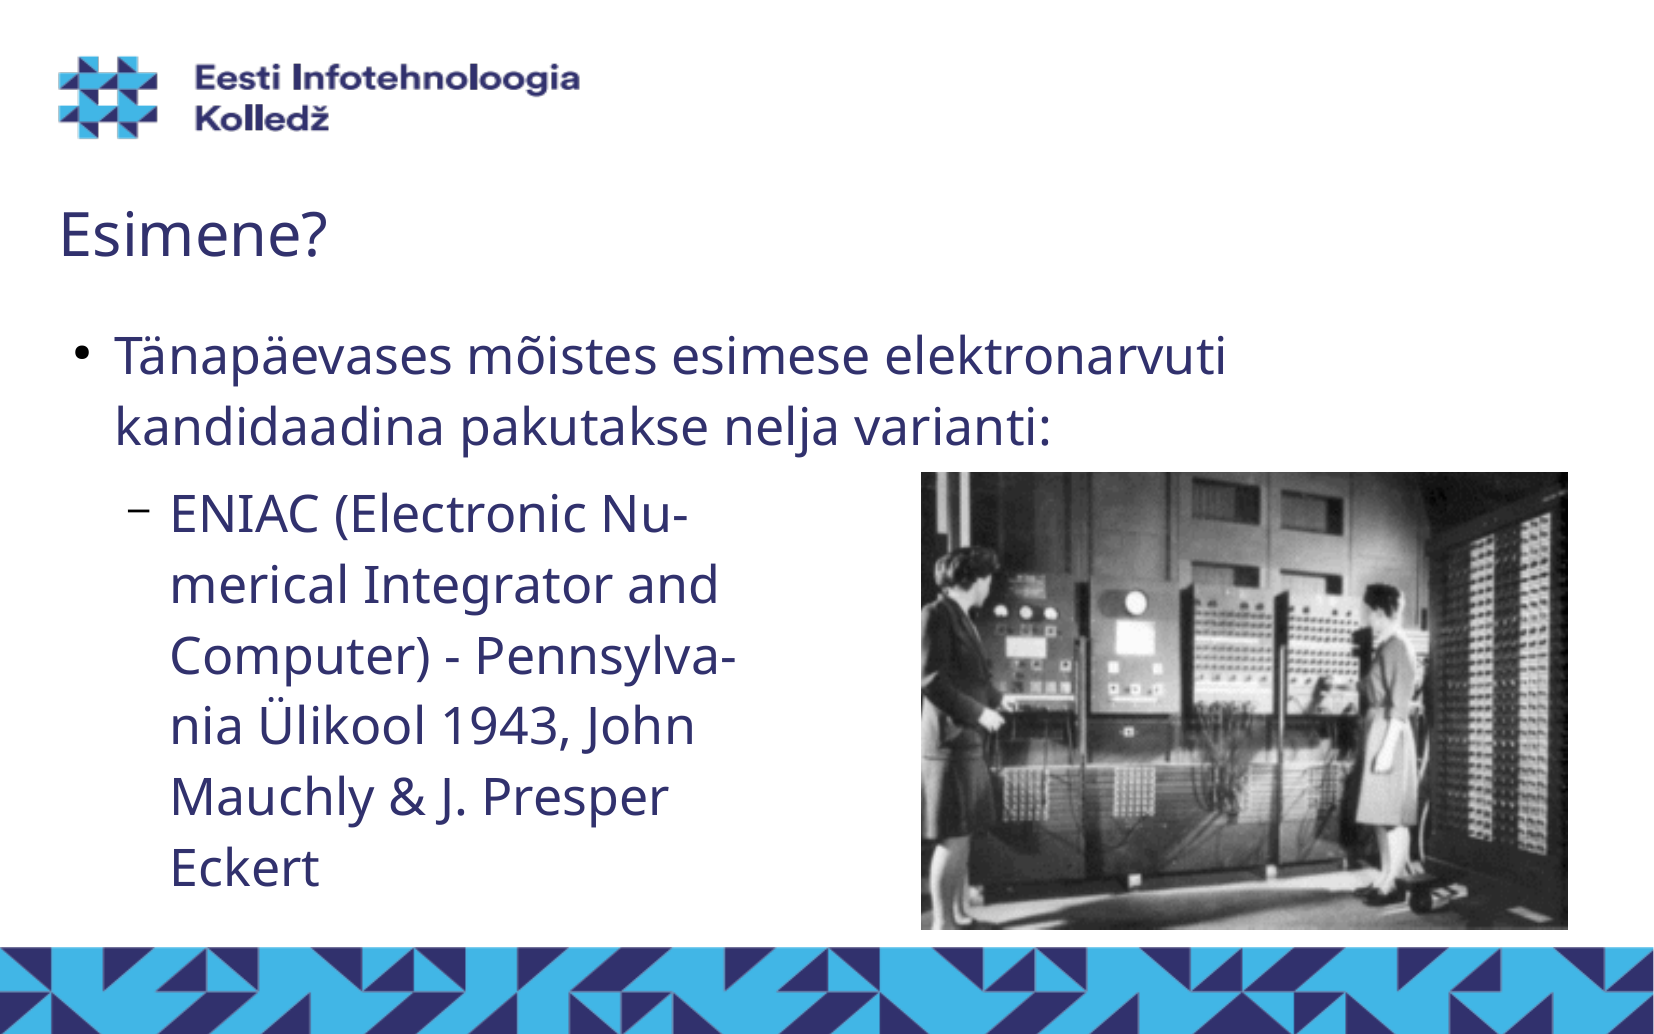

# Esimene?
Tänapäevases mõistes esimese elektronarvuti kandidaadina pakutakse nelja varianti:
ENIAC (Electronic Nu-
merical Integrator and
Computer) - Pennsylva-
nia Ülikool 1943, John
Mauchly & J. Presper
Eckert